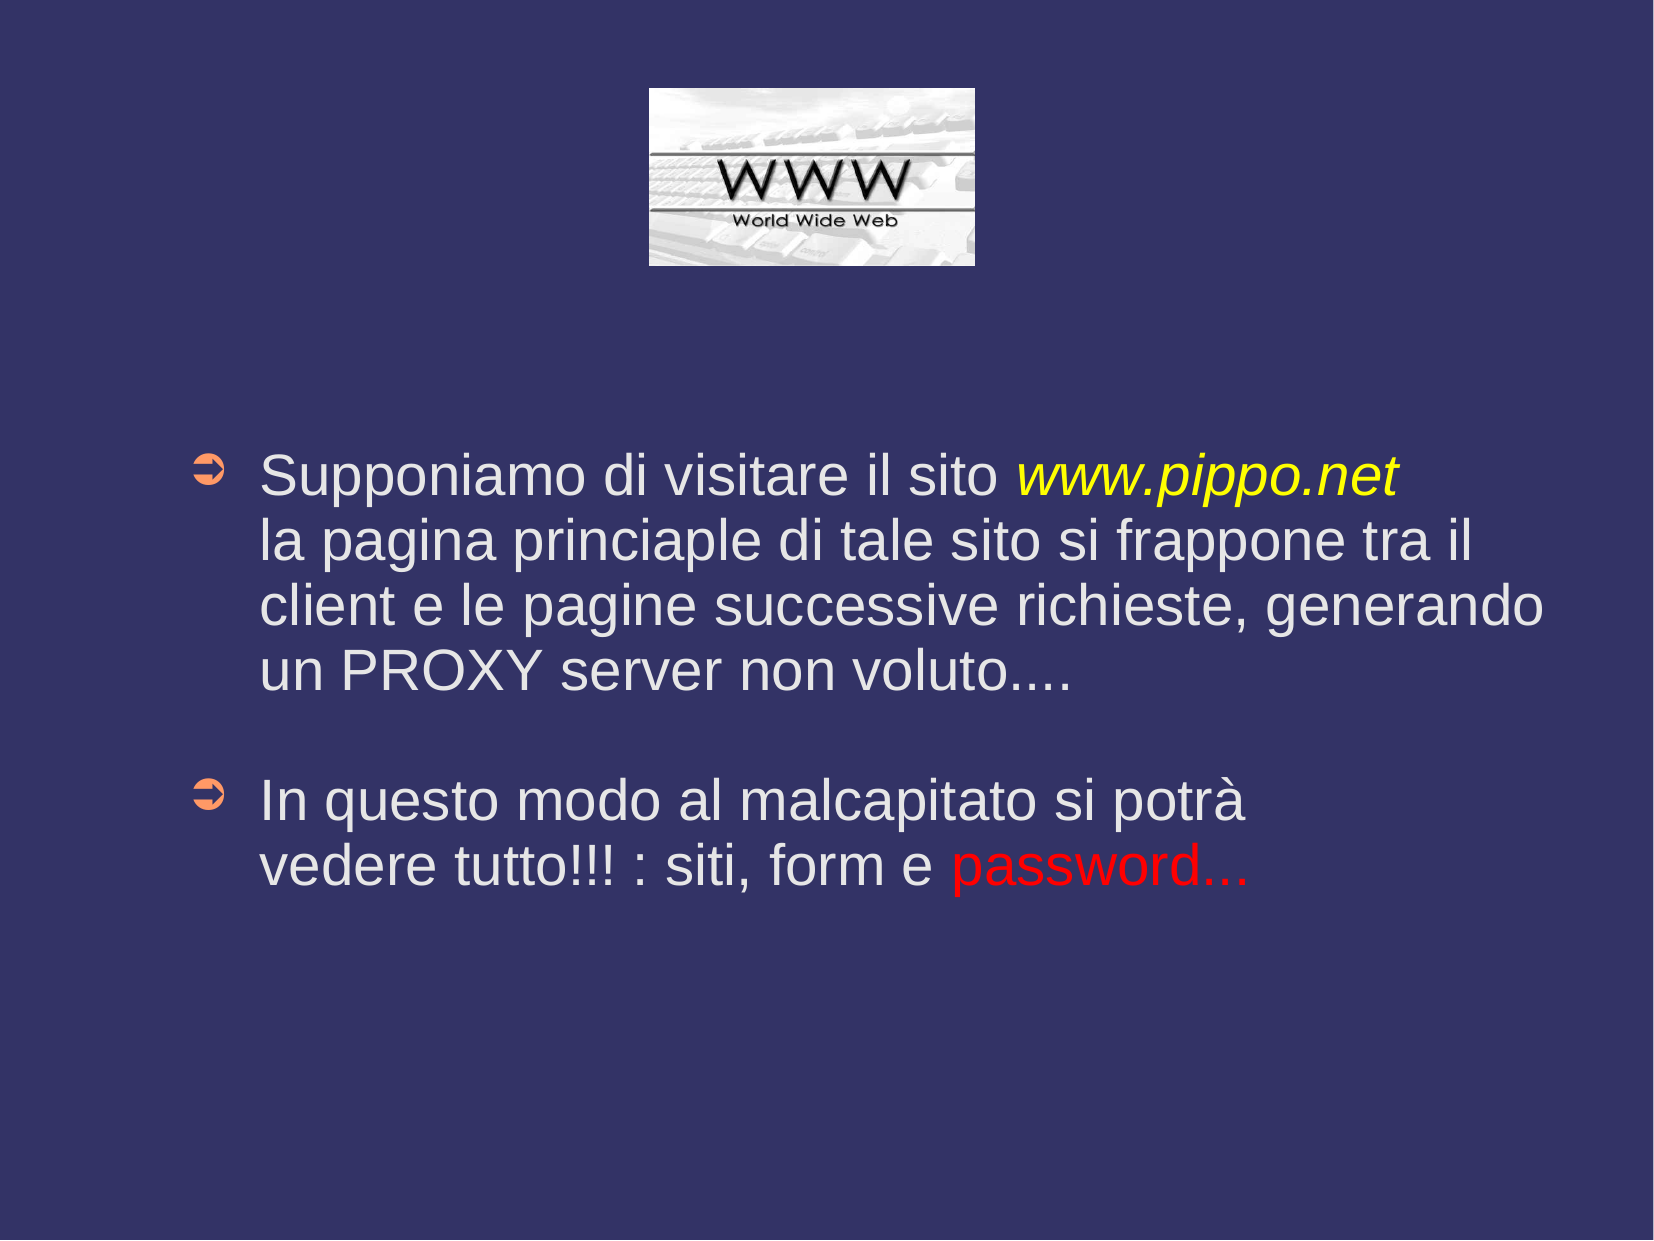

# Supponiamo di visitare il sito www.pippo.net
la pagina princiaple di tale sito si frappone tra il client e le pagine successive richieste, generando un PROXY server non voluto....
In questo modo al malcapitato si potrà
vedere tutto!!! : siti, form e password...